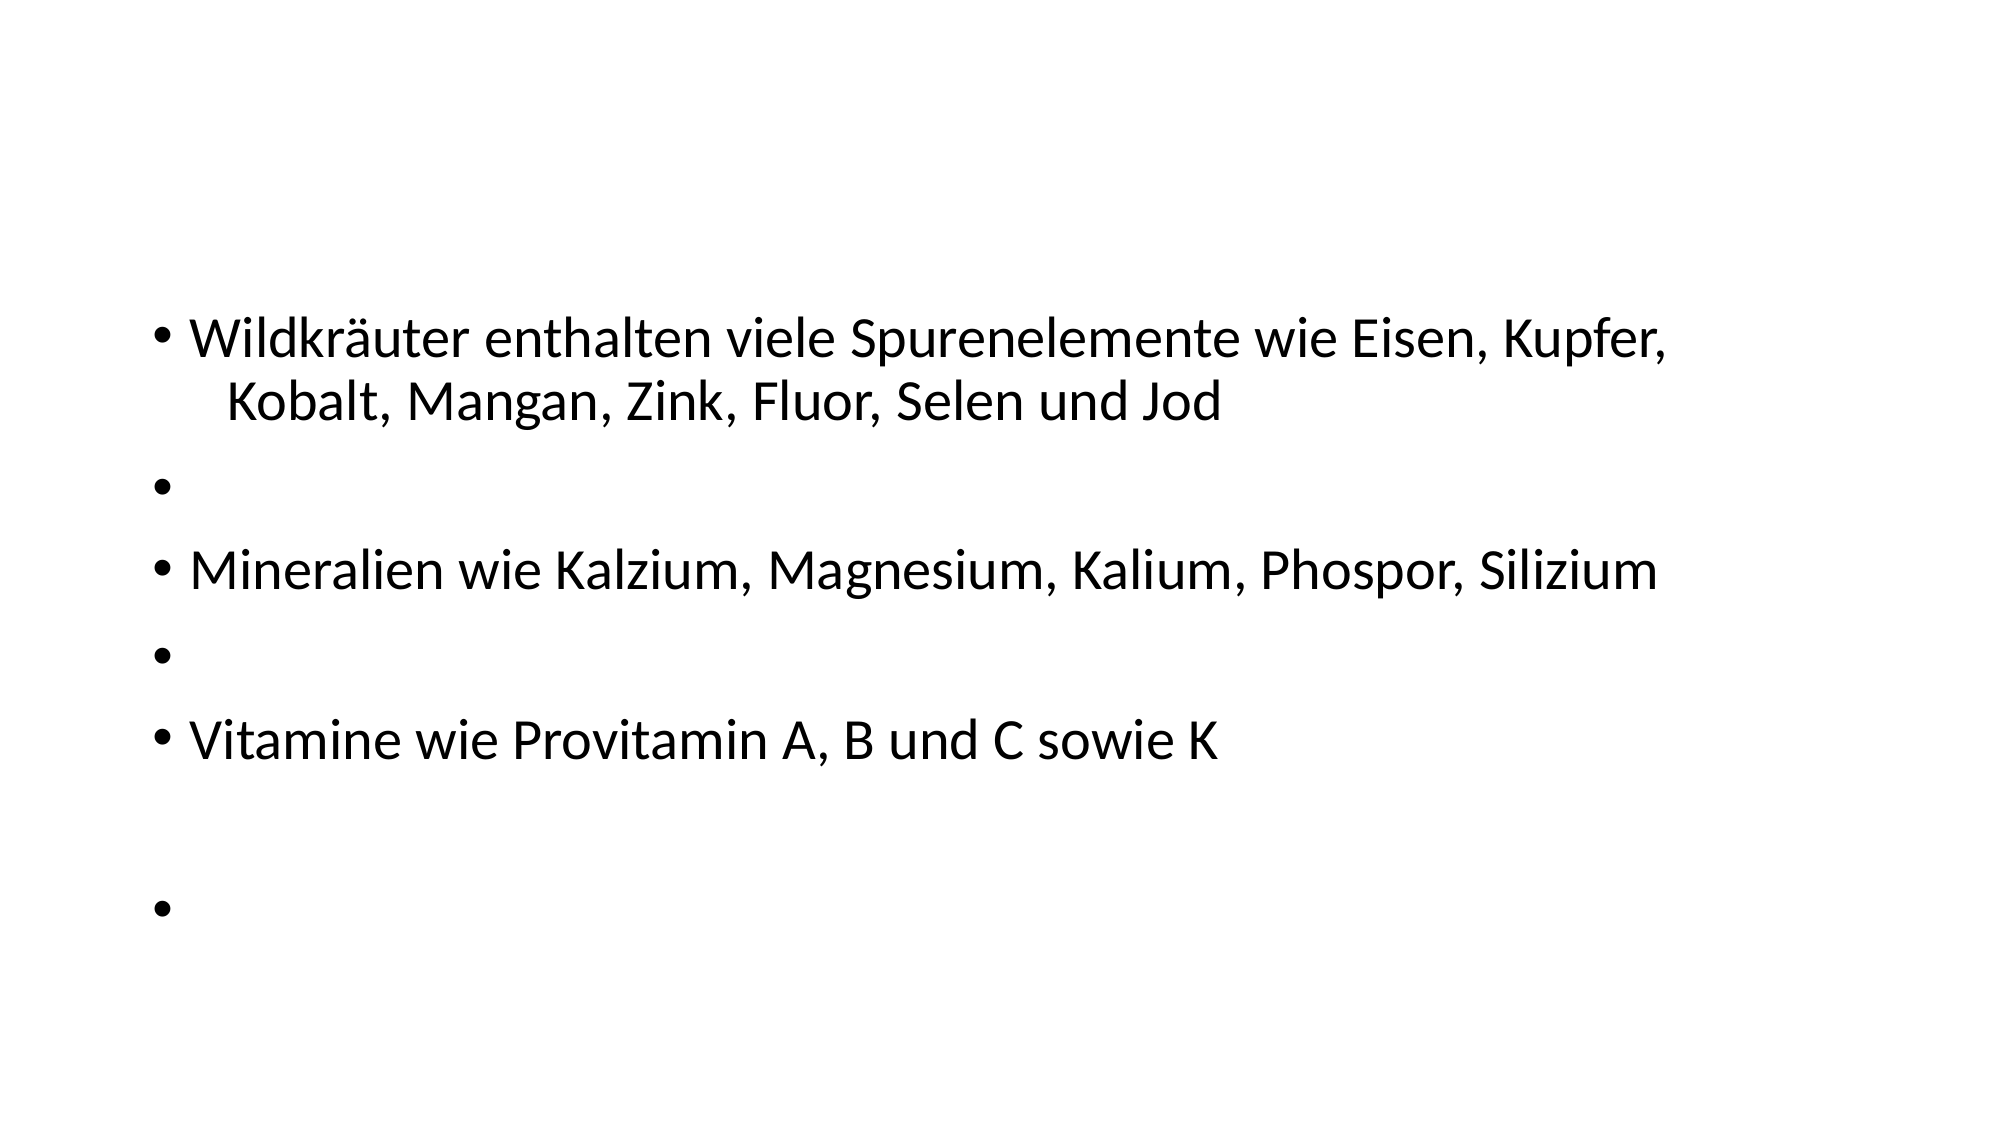

#
Wildkräuter enthalten viele Spurenelemente wie Eisen, Kupfer, Kobalt, Mangan, Zink, Fluor, Selen und Jod
Mineralien wie Kalzium, Magnesium, Kalium, Phospor, Silizium
Vitamine wie Provitamin A, B und C sowie K